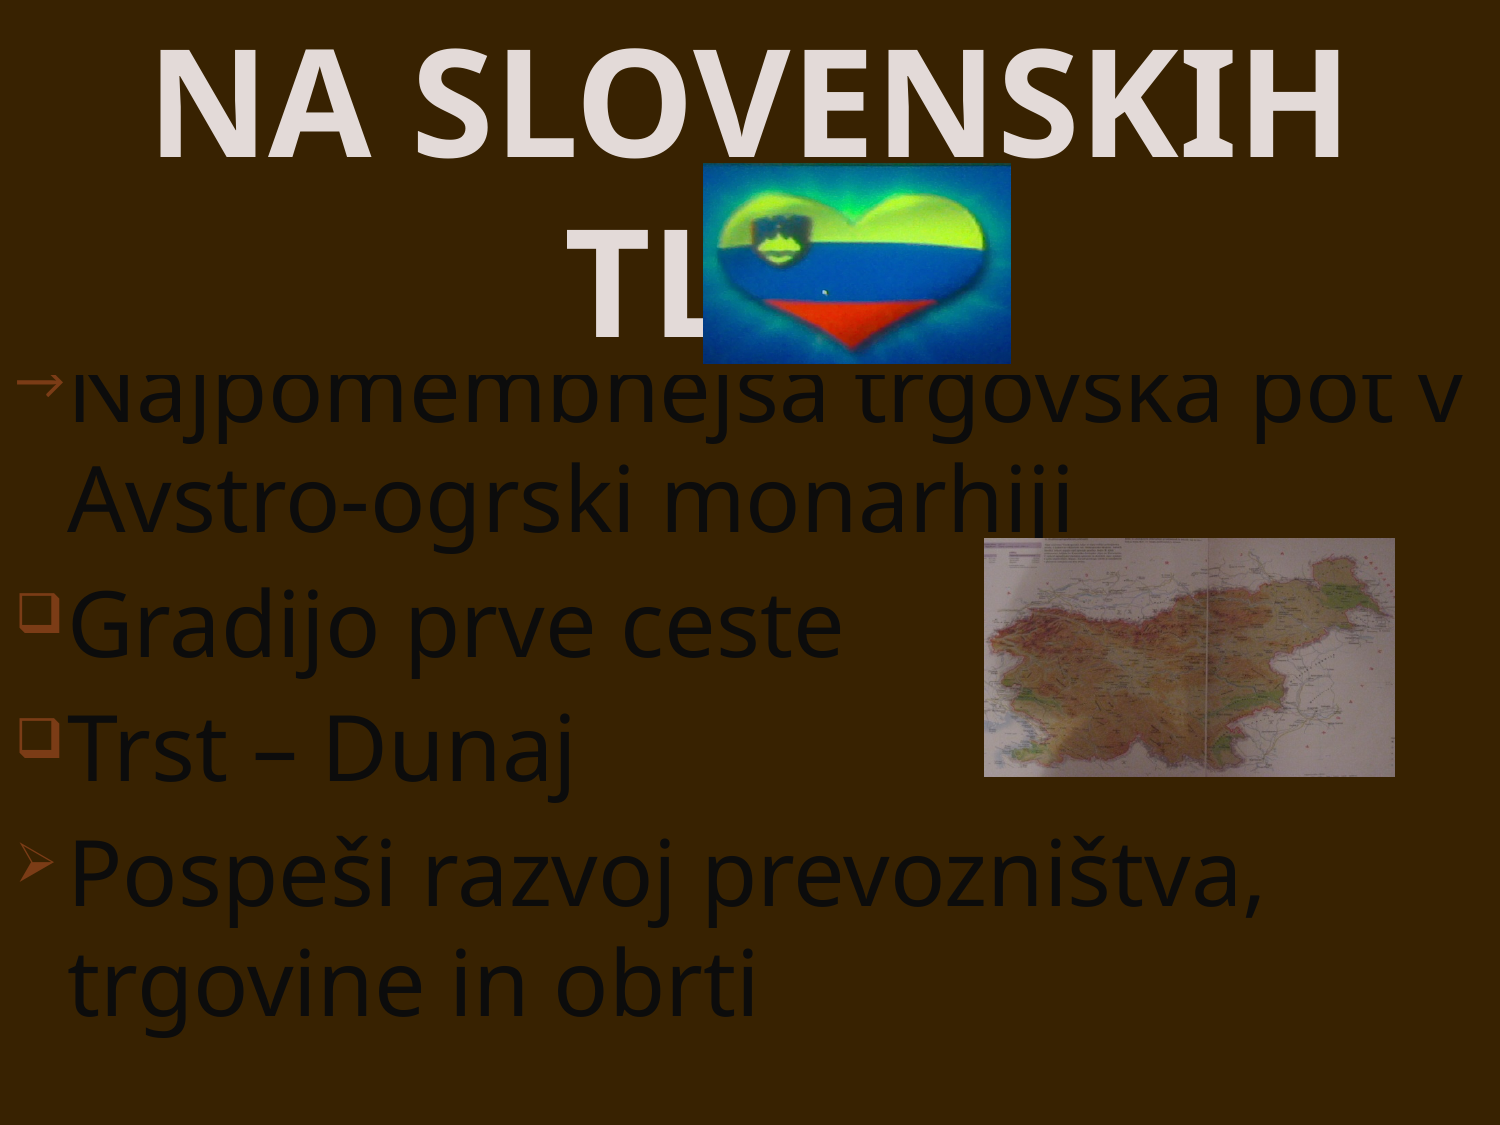

NA SLOVENSKIH TLEH
#
18. stoletje:
Najpomembnejša trgovska pot v Avstro-ogrski monarhiji
Gradijo prve ceste
Trst – Dunaj
Pospeši razvoj prevozništva, trgovine in obrti